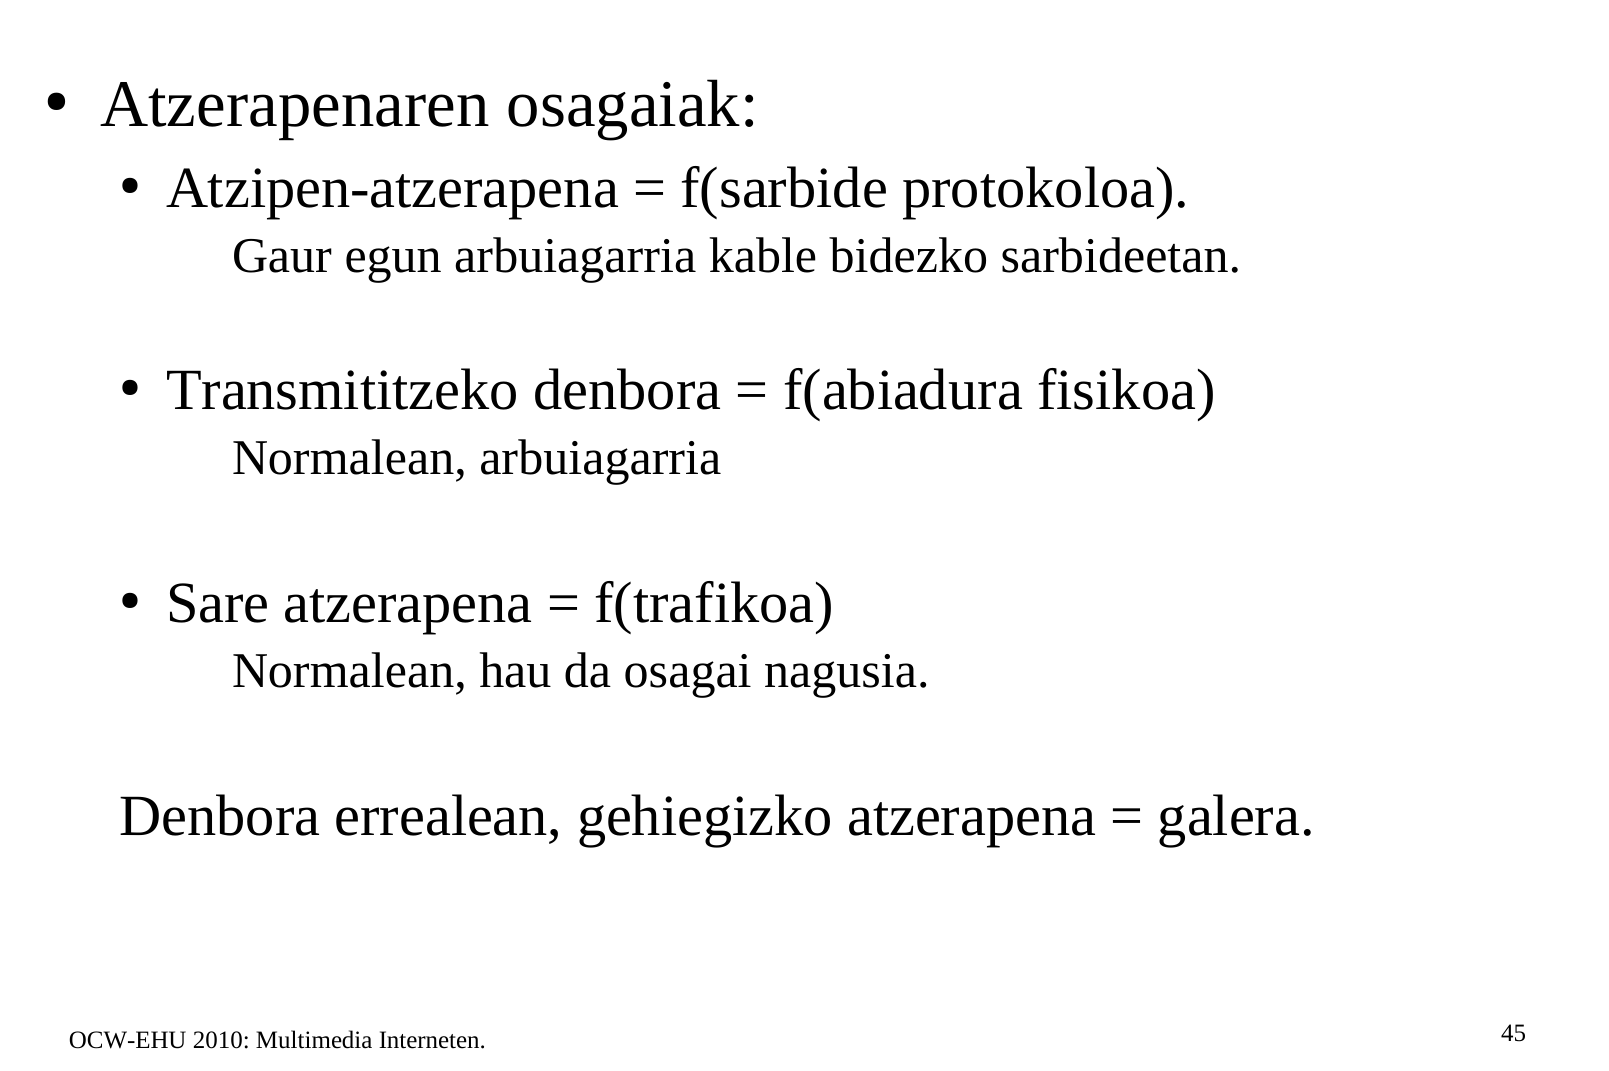

# Atzerapenaren osagaiak:
Atzipen-atzerapena = f(sarbide protokoloa).
Gaur egun arbuiagarria kable bidezko sarbideetan.
Transmititzeko denbora = f(abiadura fisikoa)
Normalean, arbuiagarria
Sare atzerapena = f(trafikoa)
Normalean, hau da osagai nagusia.
Denbora errealean, gehiegizko atzerapena = galera.
45